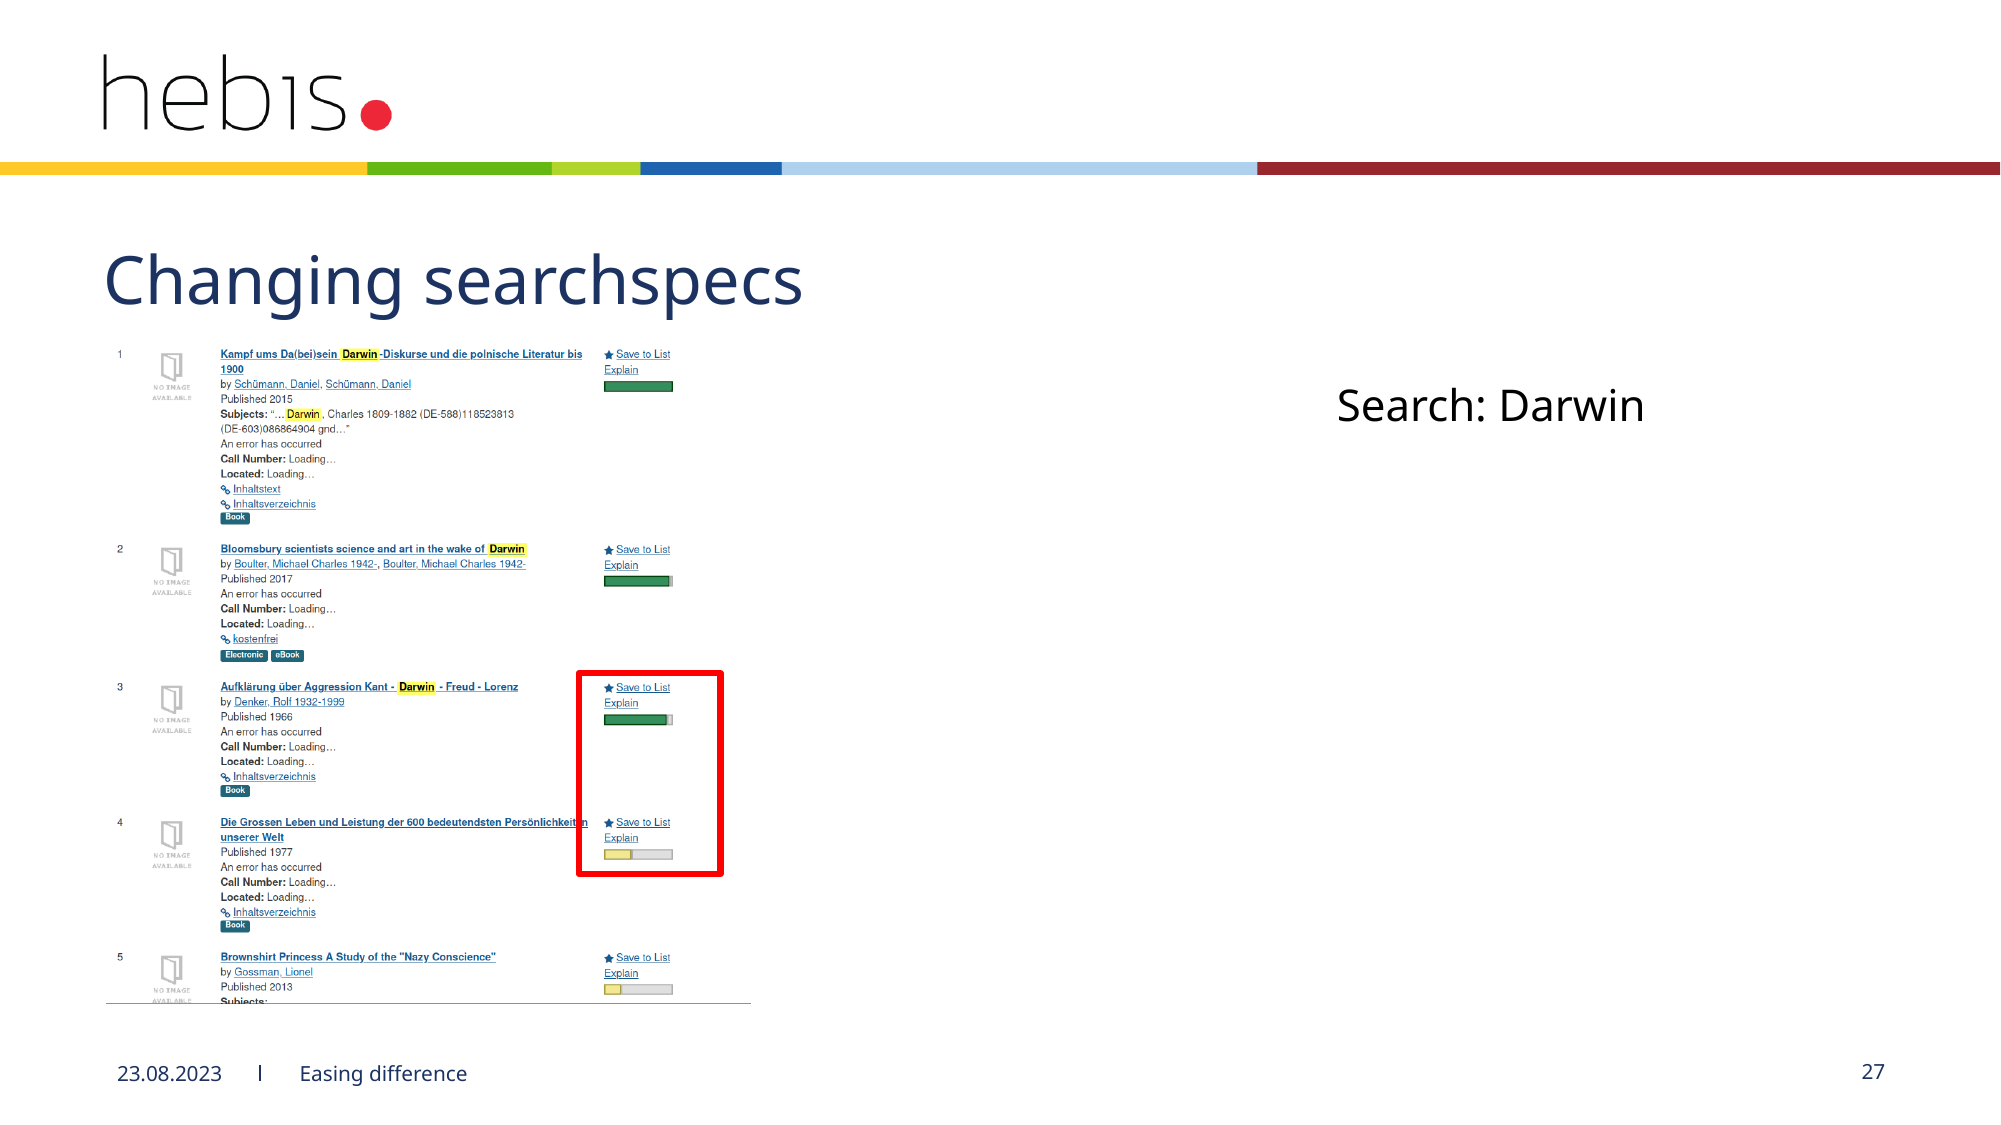

Changing searchspecs
# Search: Darwin
23.08.2023
Easing difference